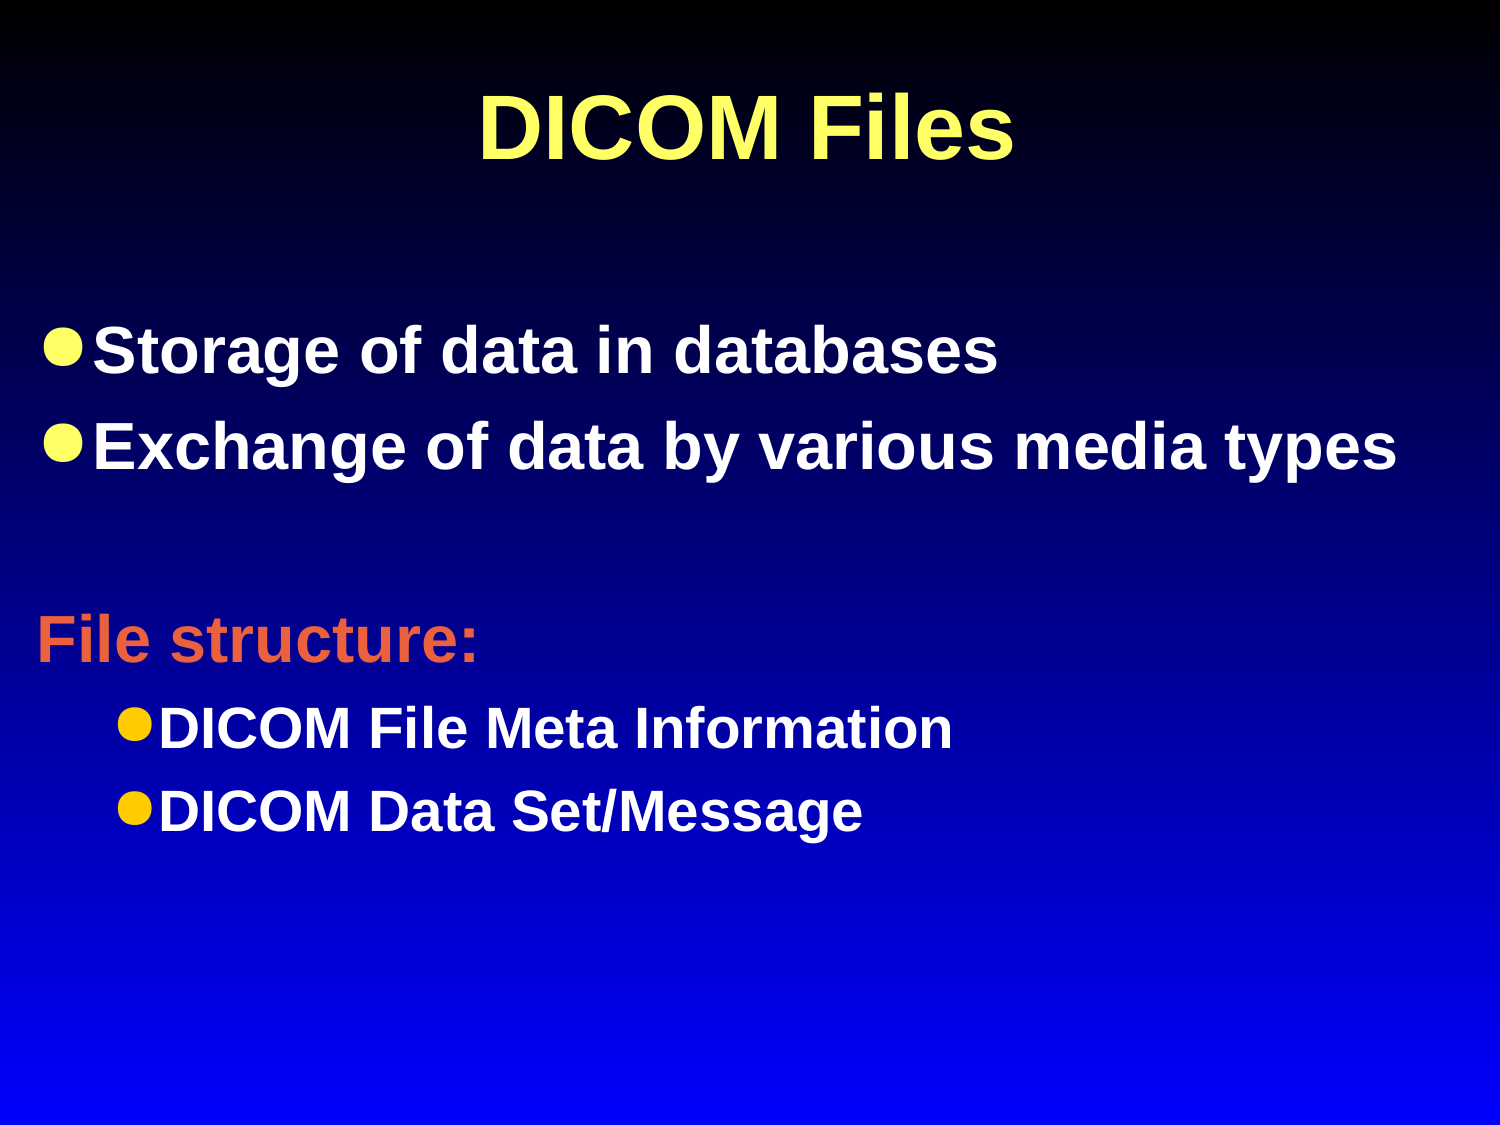

# DICOM Files
Storage of data in databases
Exchange of data by various media types
File structure:
DICOM File Meta Information
DICOM Data Set/Message